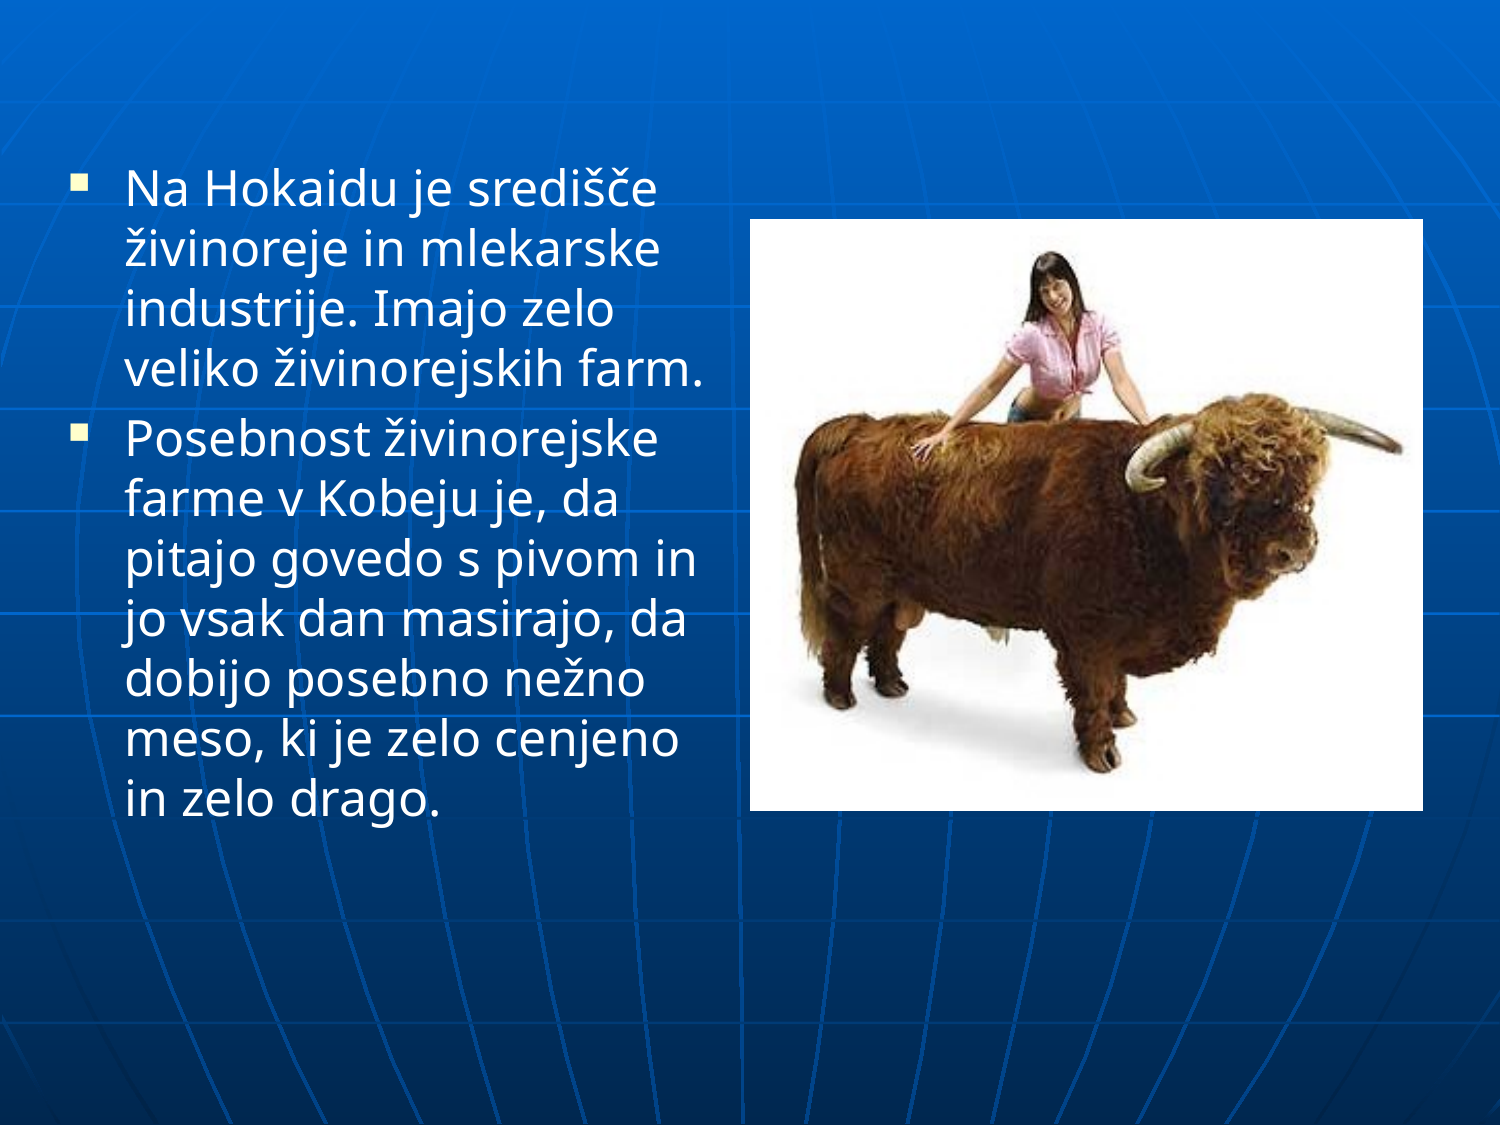

# Na Hokaidu je središče živinoreje in mlekarske industrije. Imajo zelo veliko živinorejskih farm.
Posebnost živinorejske farme v Kobeju je, da pitajo govedo s pivom in jo vsak dan masirajo, da dobijo posebno nežno meso, ki je zelo cenjeno in zelo drago.